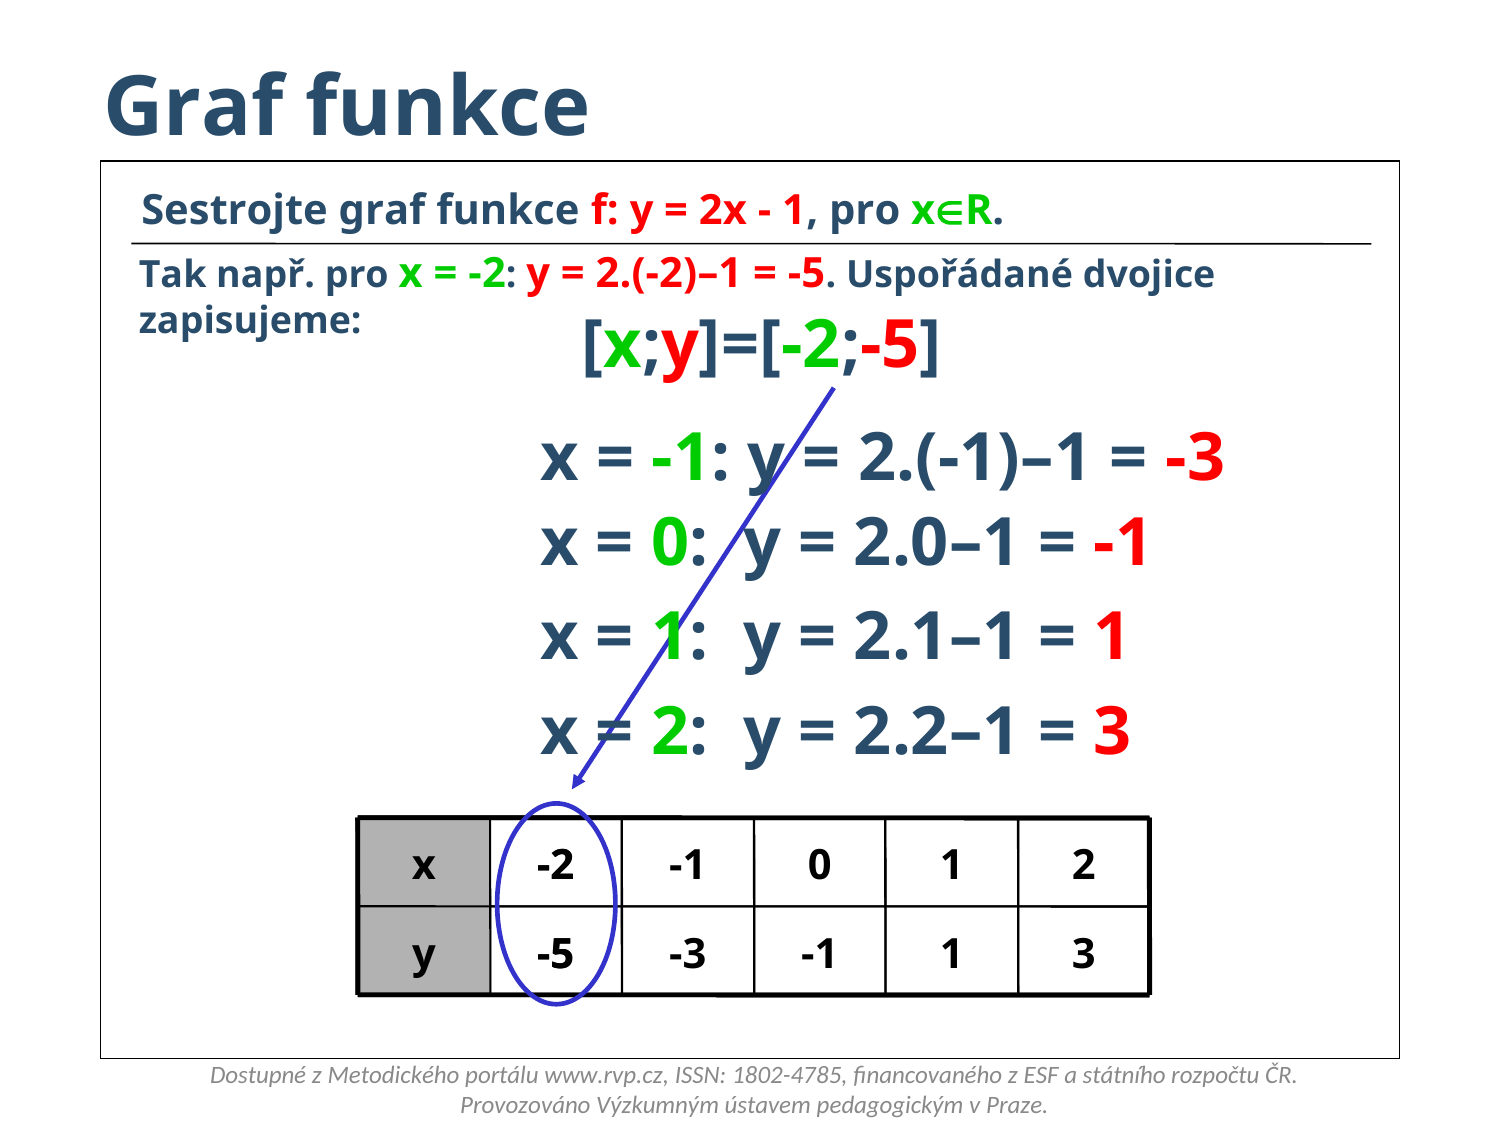

# Graf funkce
Sestrojte graf funkce f: y = 2x - 1, pro xR.
Tak např. pro x = -2: y = 2.(-2)–1 = -5. Uspořádané dvojice zapisujeme:
[x;y]=[-2;-5]
x = -1: y = 2.(-1)–1 = -3
x = 0: y = 2.0–1 = -1
x = 1: y = 2.1–1 = 1
x = 2: y = 2.2–1 = 3
x
-2
y
-5
x
-2
-1
0
1
2
y
-5
-3
-1
1
3